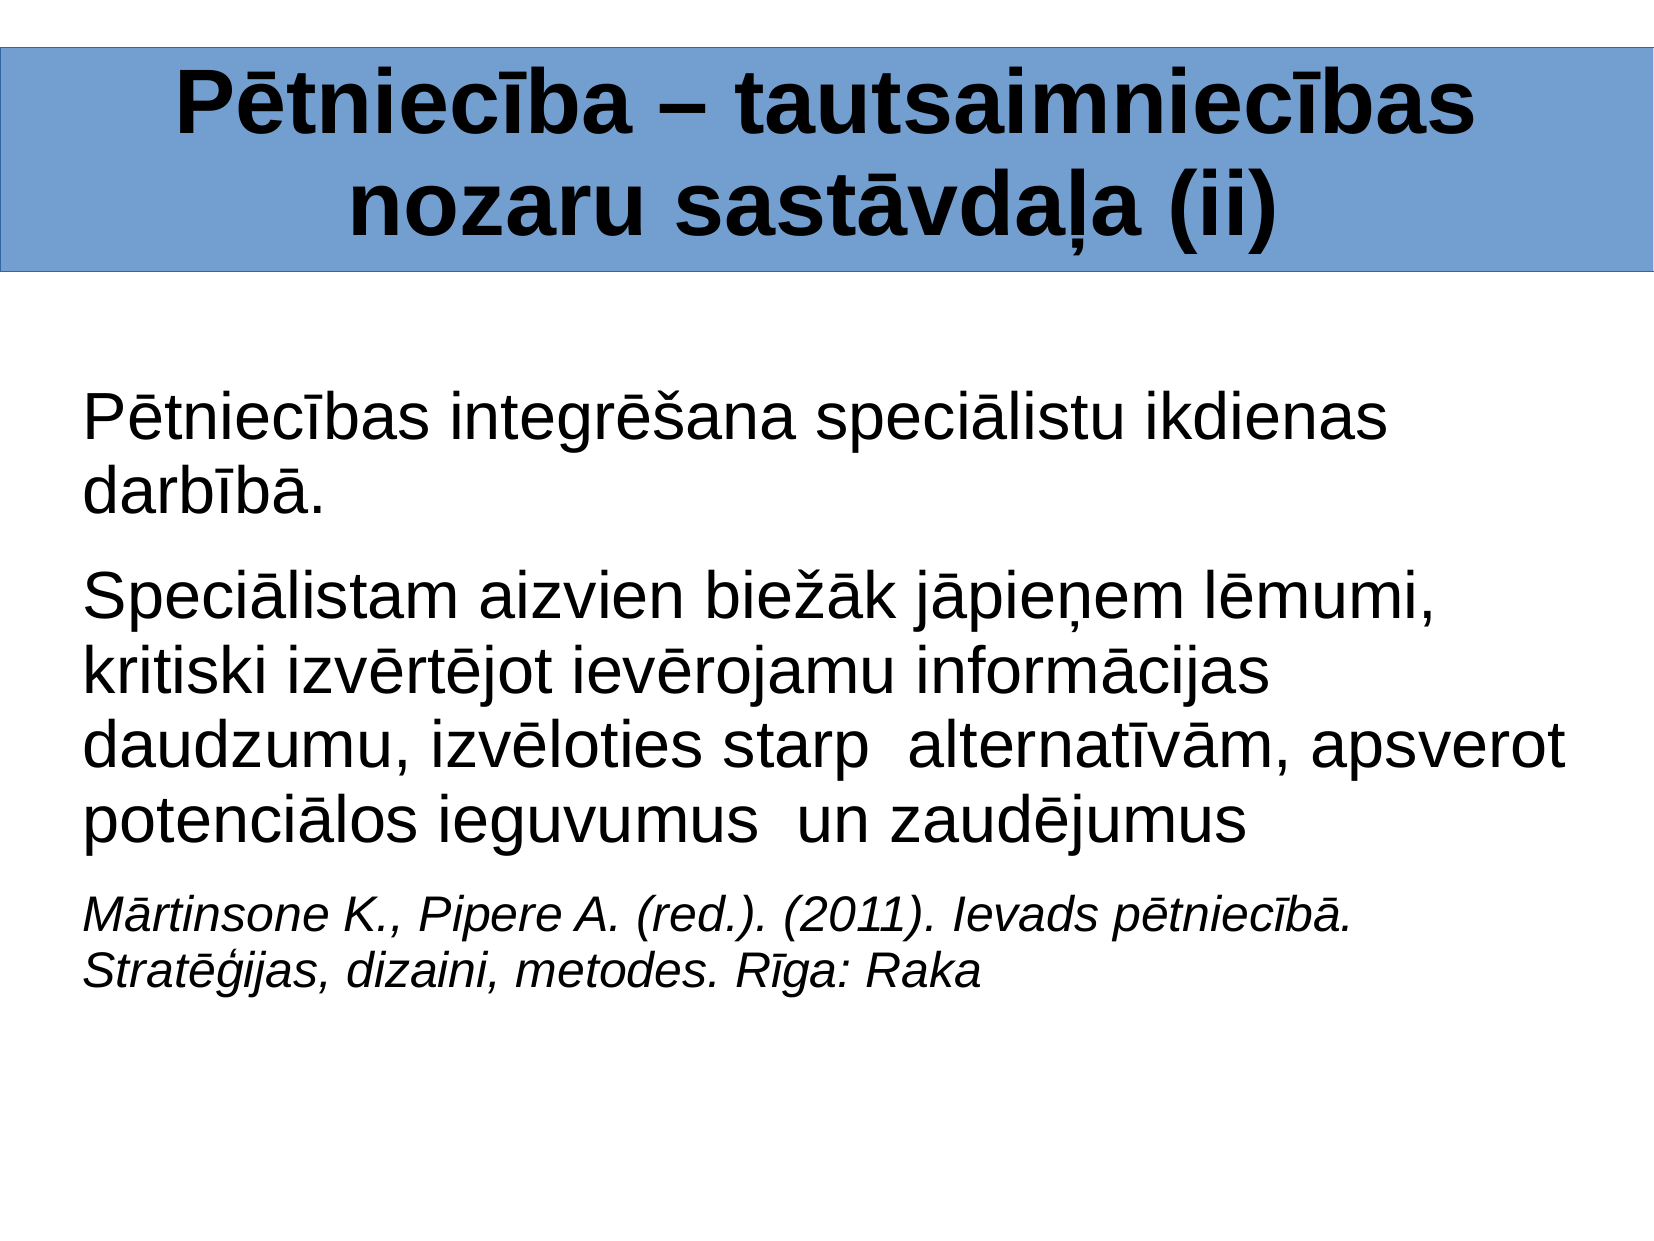

# Pētniecība – tautsaimniecības nozaru sastāvdaļa (ii)
Pētniecības integrēšana speciālistu ikdienas darbībā.
Speciālistam aizvien biežāk jāpieņem lēmumi, kritiski izvērtējot ievērojamu informācijas daudzumu, izvēloties starp alternatīvām, apsverot potenciālos ieguvumus un zaudējumus
Mārtinsone K., Pipere A. (red.). (2011). Ievads pētniecībā. Stratēģijas, dizaini, metodes. Rīga: Raka